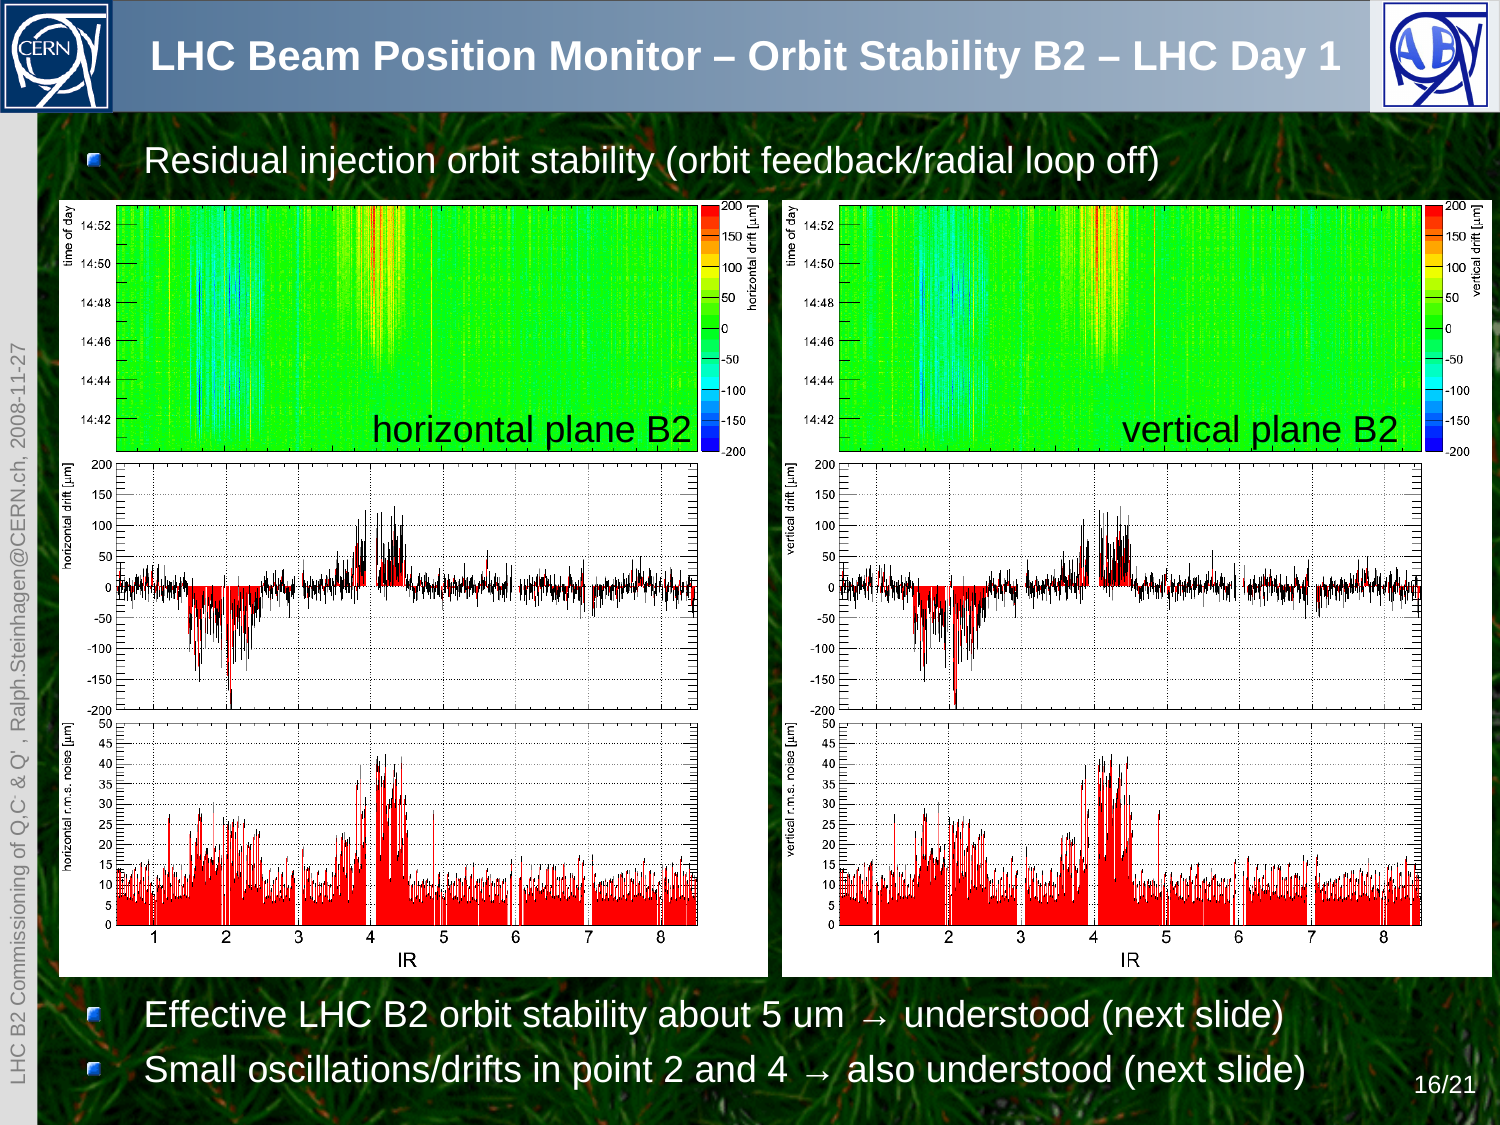

# LHC Beam Position Monitor – Orbit Stability B2 – LHC Day 1
Residual injection orbit stability (orbit feedback/radial loop off)
Effective LHC B2 orbit stability about 5 um → understood (next slide)
Small oscillations/drifts in point 2 and 4 → also understood (next slide)
horizontal plane B2
vertical plane B2